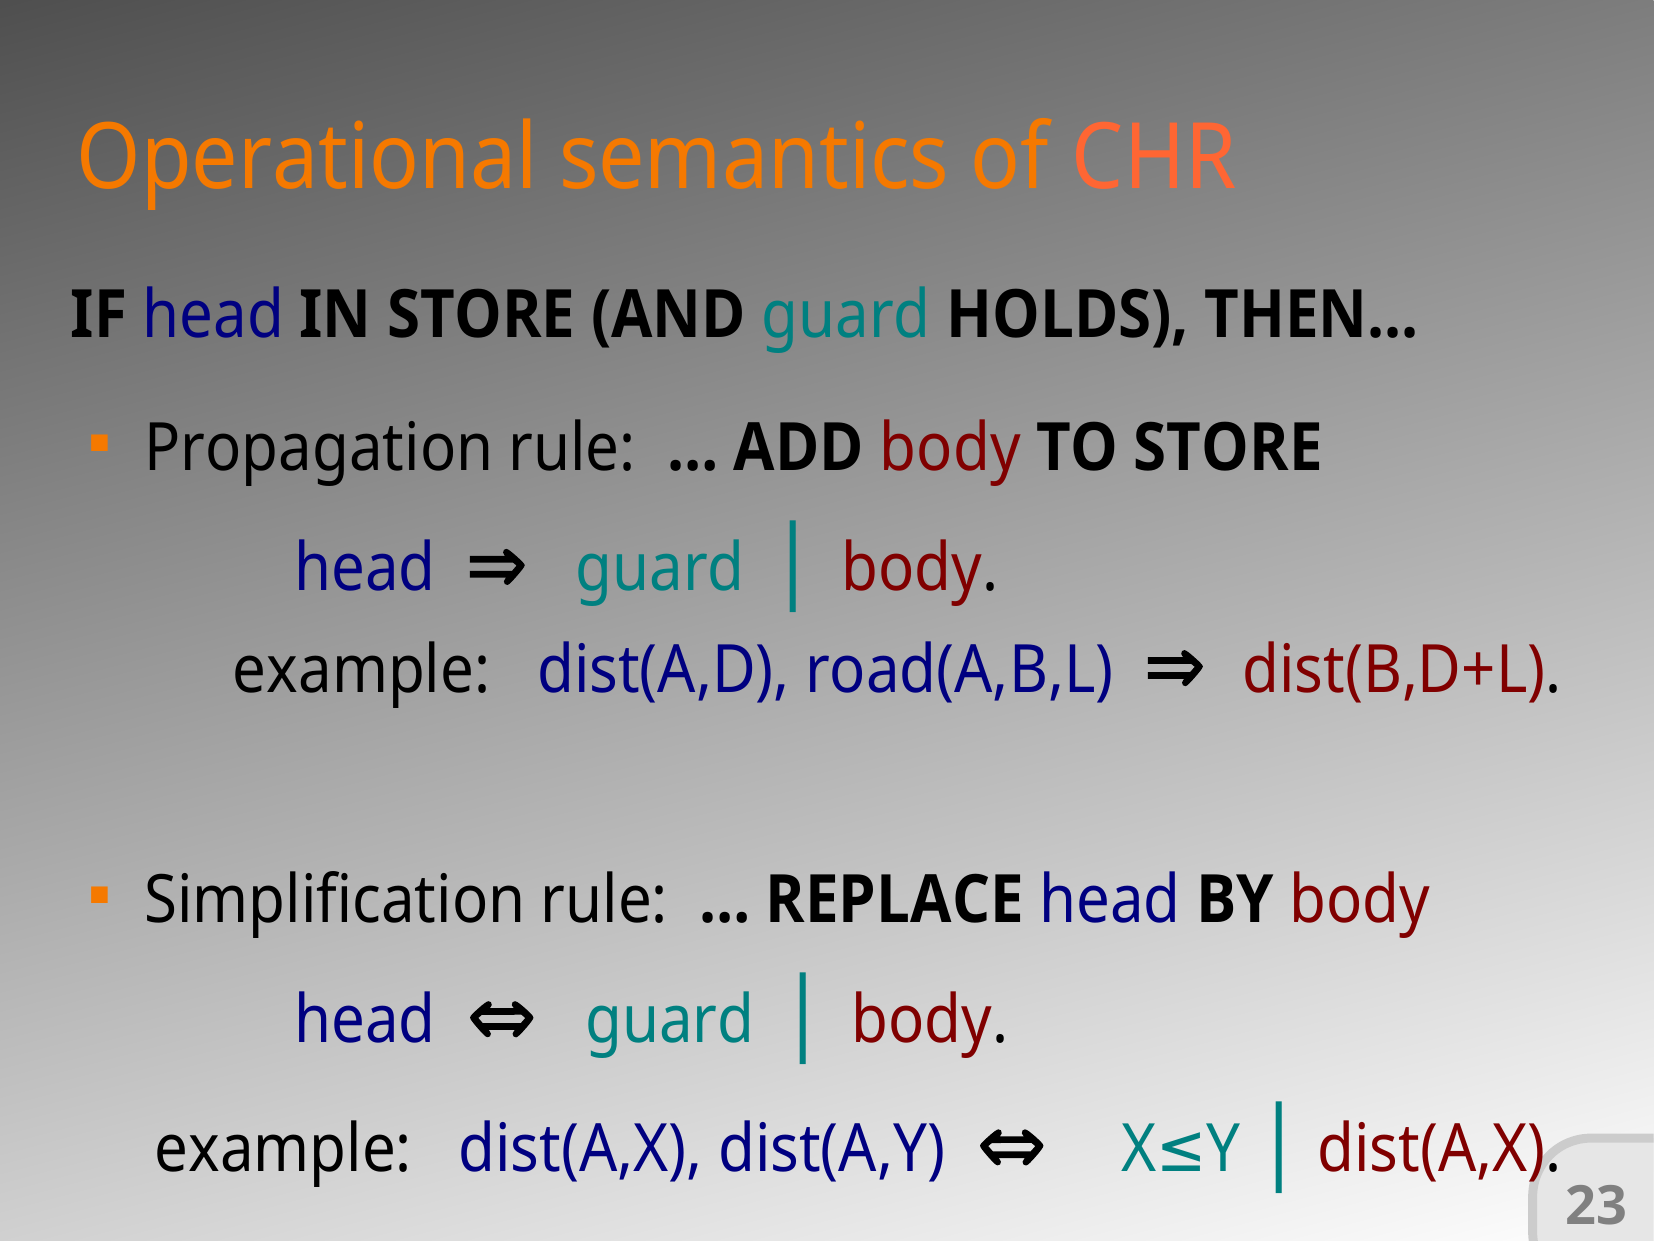

# Operational semantics of CHR
IF head IN STORE (AND guard HOLDS), THEN...
Propagation rule: … ADD body TO STORE
		head  guard | body.
example: dist(A,D), road(A,B,L)  dist(B,D+L).
Simplification rule: … REPLACE head BY body
		head  guard | body.
example: dist(A,X), dist(A,Y)  X≤Y | dist(A,X).
23